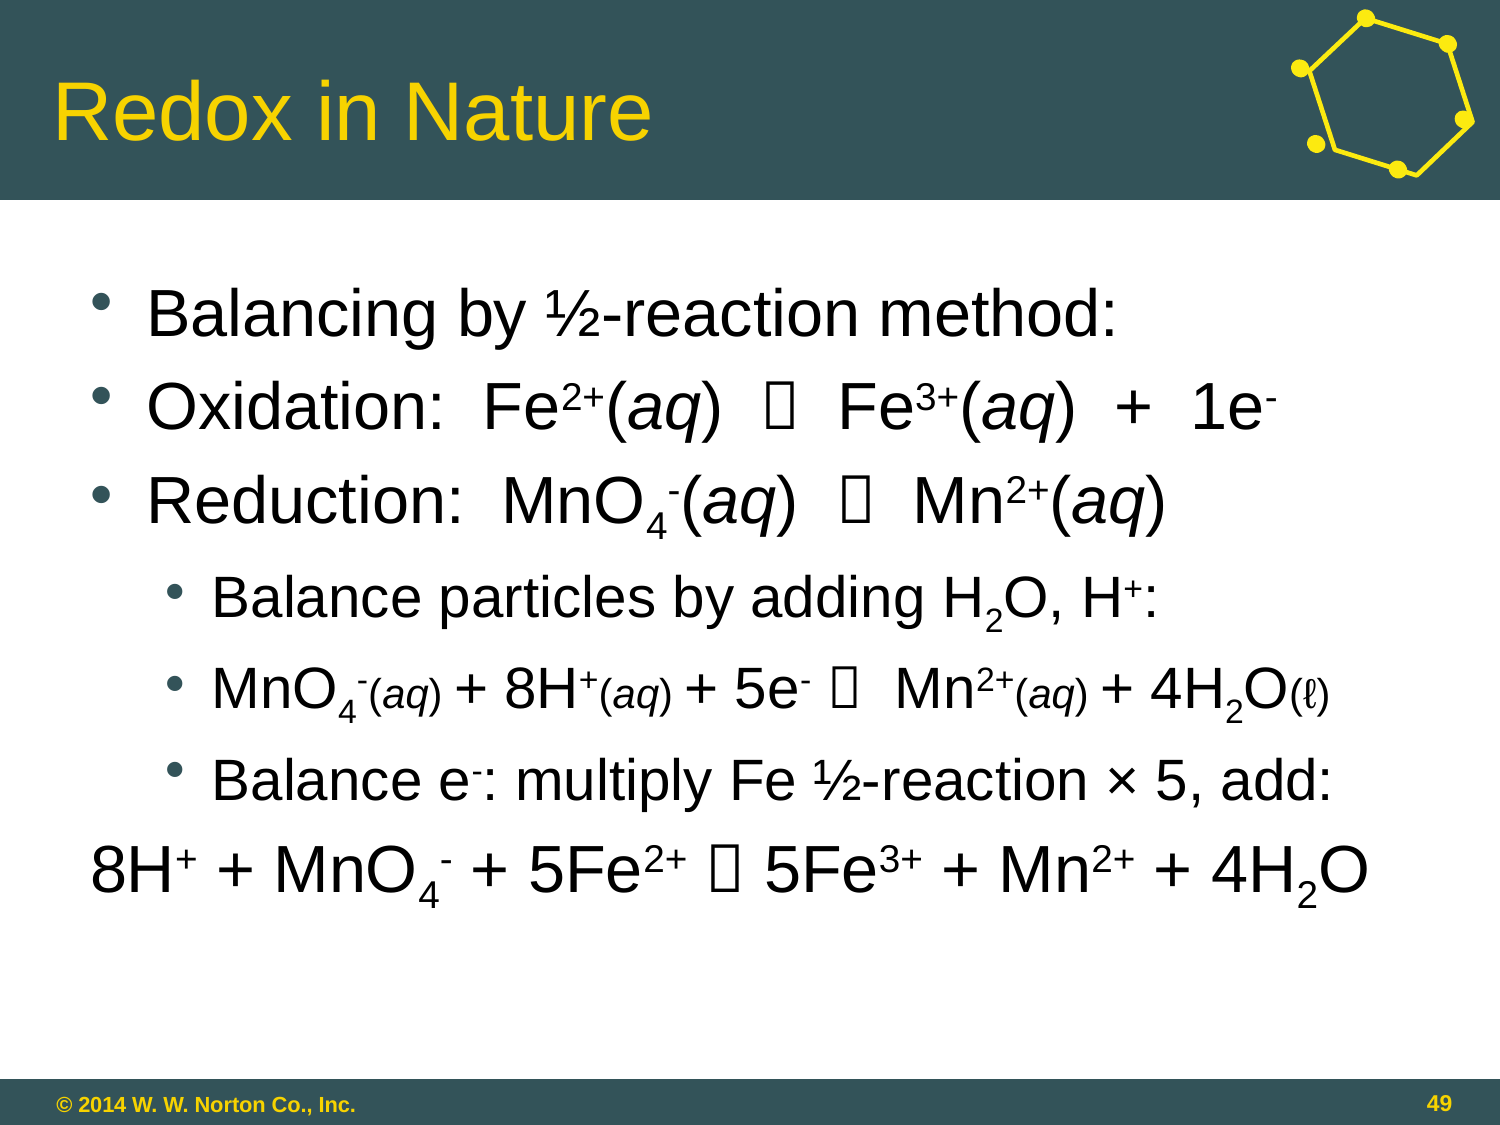

# Redox in Nature
Balancing by ½-reaction method:
Oxidation: Fe2+(aq)  Fe3+(aq) + 1e-
Reduction: MnO4-(aq)  Mn2+(aq)
Balance particles by adding H2O, H+:
MnO4-(aq) + 8H+(aq) + 5e-  Mn2+(aq) + 4H2O(ℓ)
Balance e-: multiply Fe ½-reaction × 5, add:
8H+ + MnO4- + 5Fe2+  5Fe3+ + Mn2+ + 4H2O